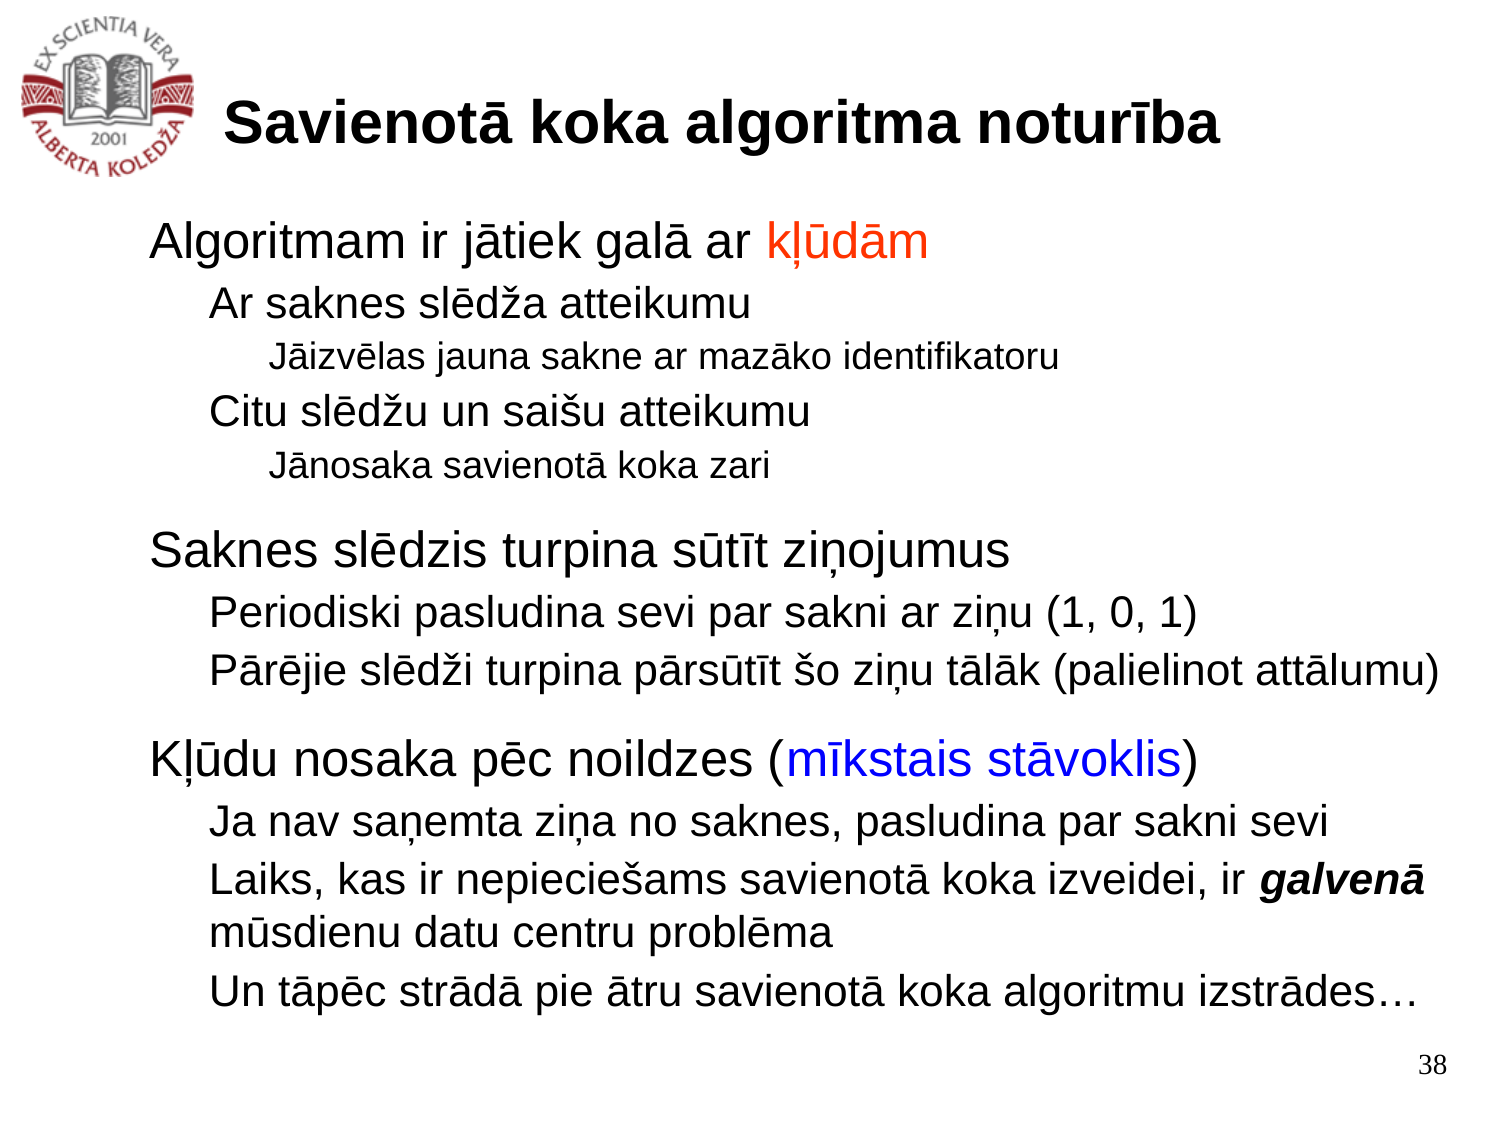

# Savienotā koka algoritma noturība
Algoritmam ir jātiek galā ar kļūdām
Ar saknes slēdža atteikumu
Jāizvēlas jauna sakne ar mazāko identifikatoru
Citu slēdžu un saišu atteikumu
Jānosaka savienotā koka zari
Saknes slēdzis turpina sūtīt ziņojumus
Periodiski pasludina sevi par sakni ar ziņu (1, 0, 1)
Pārējie slēdži turpina pārsūtīt šo ziņu tālāk (palielinot attālumu)
Kļūdu nosaka pēc noildzes (mīkstais stāvoklis)
Ja nav saņemta ziņa no saknes, pasludina par sakni sevi
Laiks, kas ir nepieciešams savienotā koka izveidei, ir galvenā mūsdienu datu centru problēma
Un tāpēc strādā pie ātru savienotā koka algoritmu izstrādes…